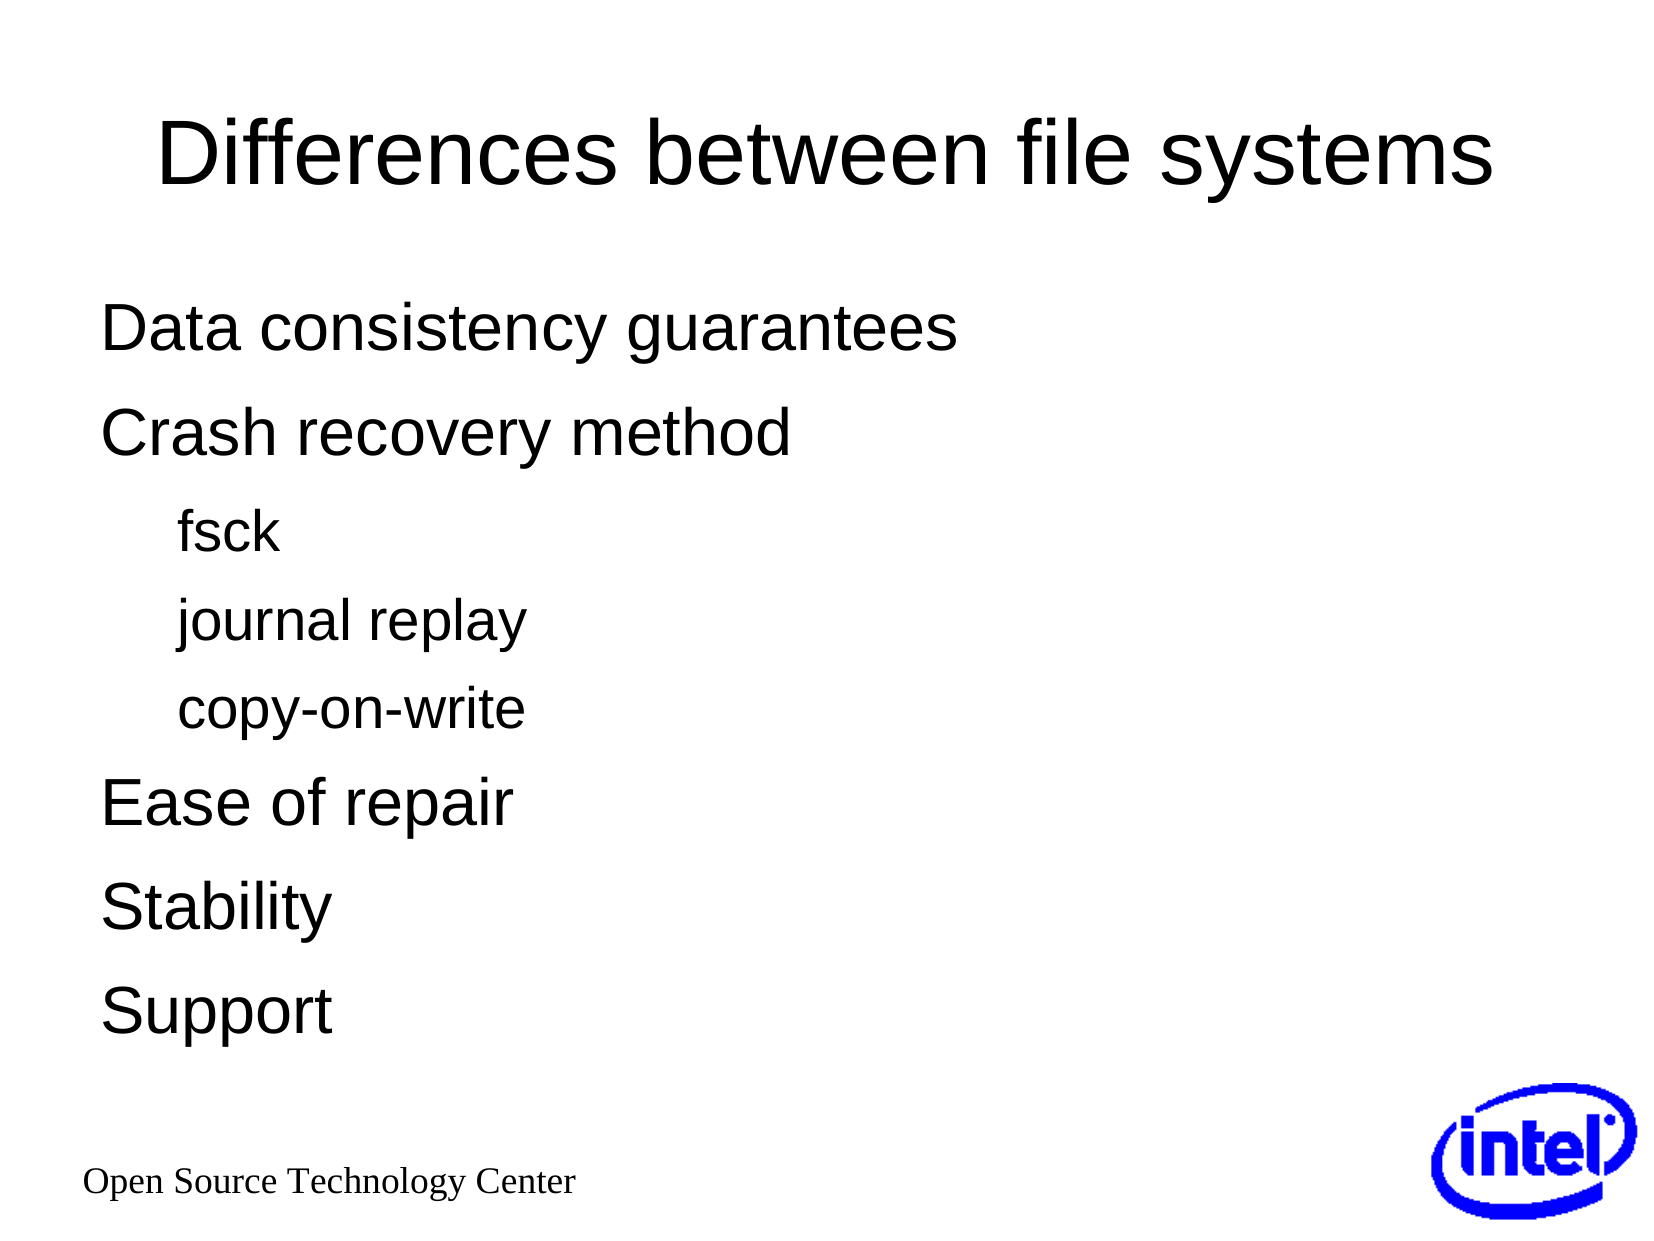

# Differences between file systems
Data consistency guarantees
Crash recovery method
fsck
journal replay
copy-on-write
Ease of repair
Stability
Support